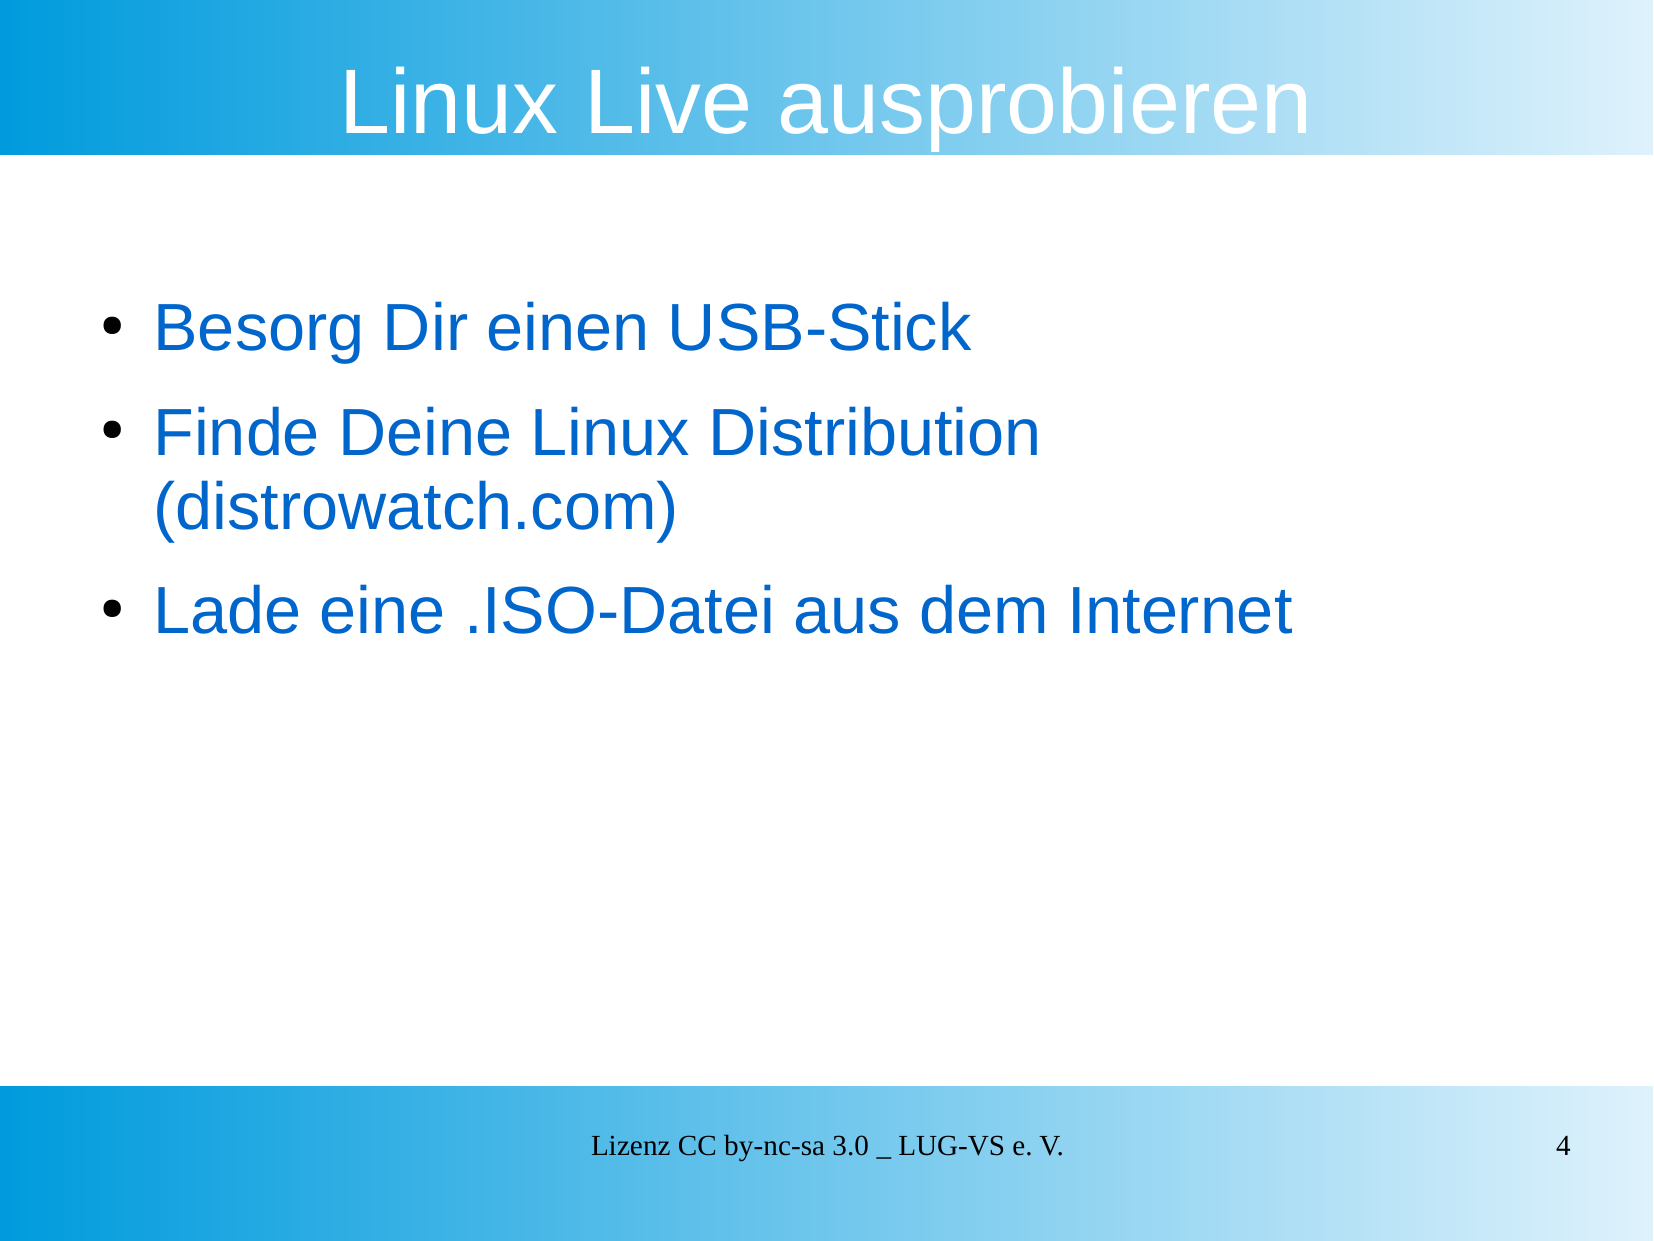

# Linux Live ausprobieren
Besorg Dir einen USB-Stick
Finde Deine Linux Distribution (distrowatch.com)
Lade eine .ISO-Datei aus dem Internet
Lizenz CC by-nc-sa 3.0 _ LUG-VS e. V.
4